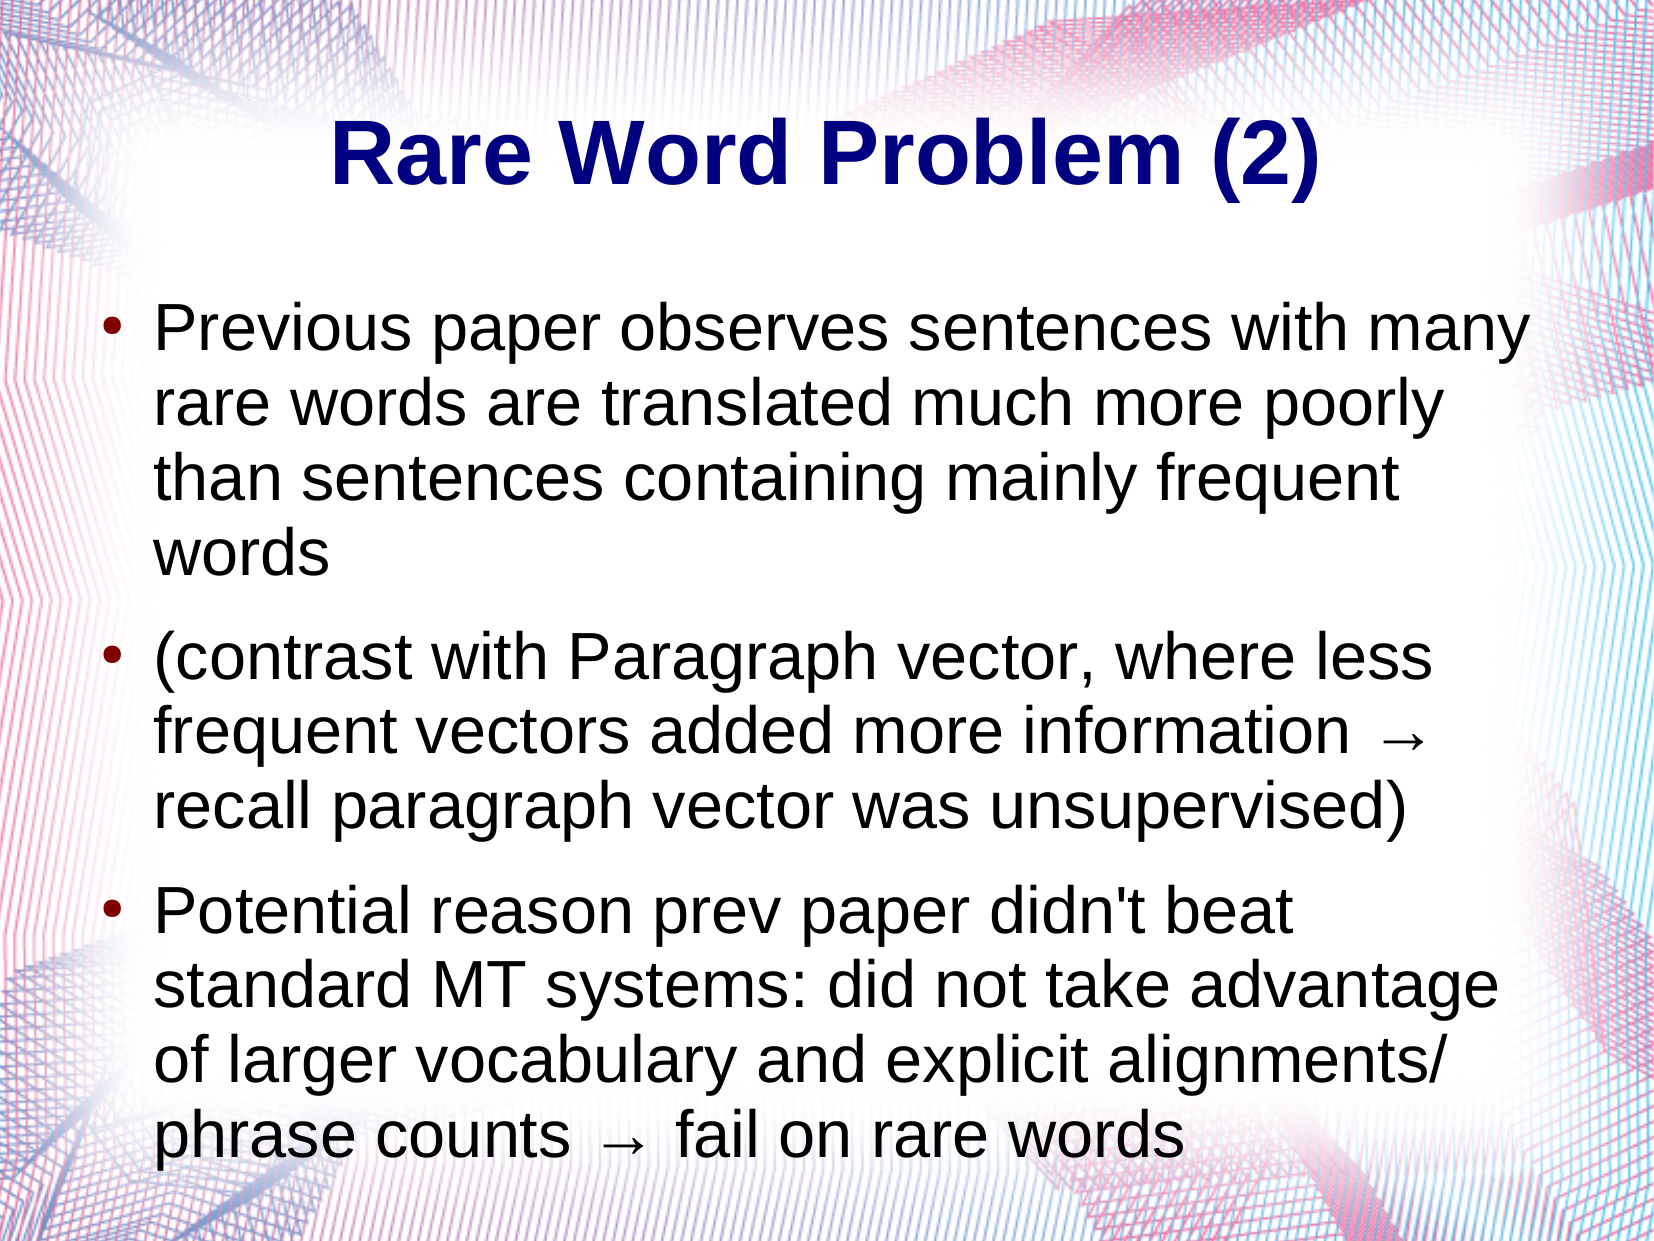

# Rare Word Problem (2)
Previous paper observes sentences with many rare words are translated much more poorly than sentences containing mainly frequent words
(contrast with Paragraph vector, where less frequent vectors added more information → recall paragraph vector was unsupervised)
Potential reason prev paper didn't beat standard MT systems: did not take advantage of larger vocabulary and explicit alignments/ phrase counts → fail on rare words